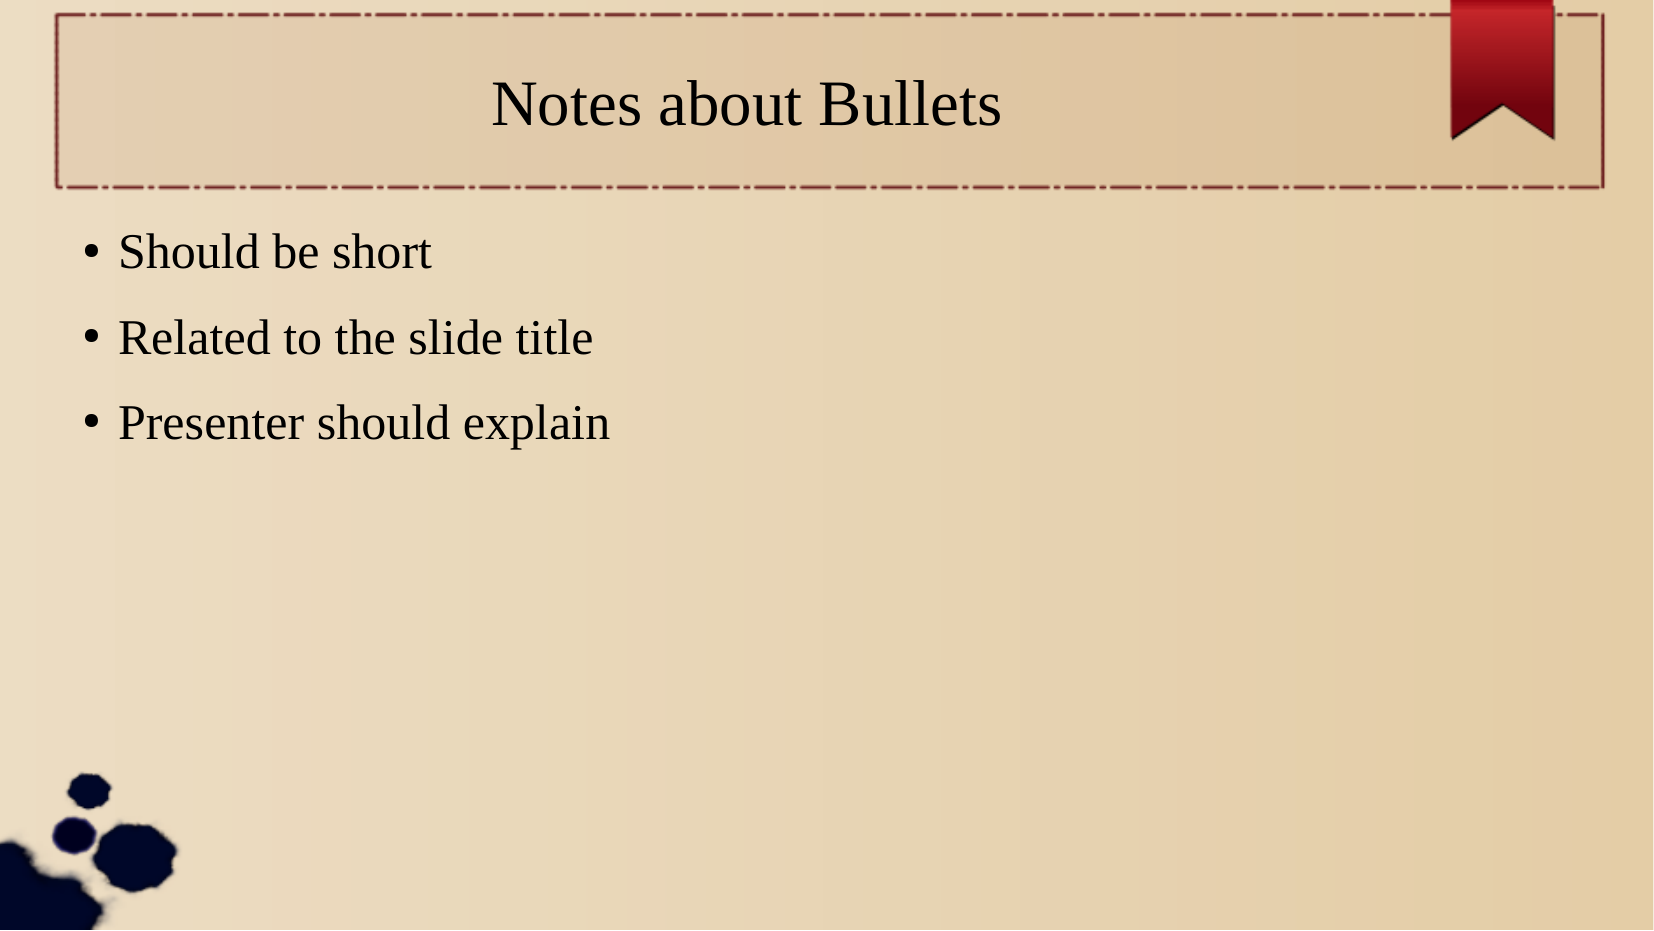

# Notes about Bullets
Should be short
Related to the slide title
Presenter should explain